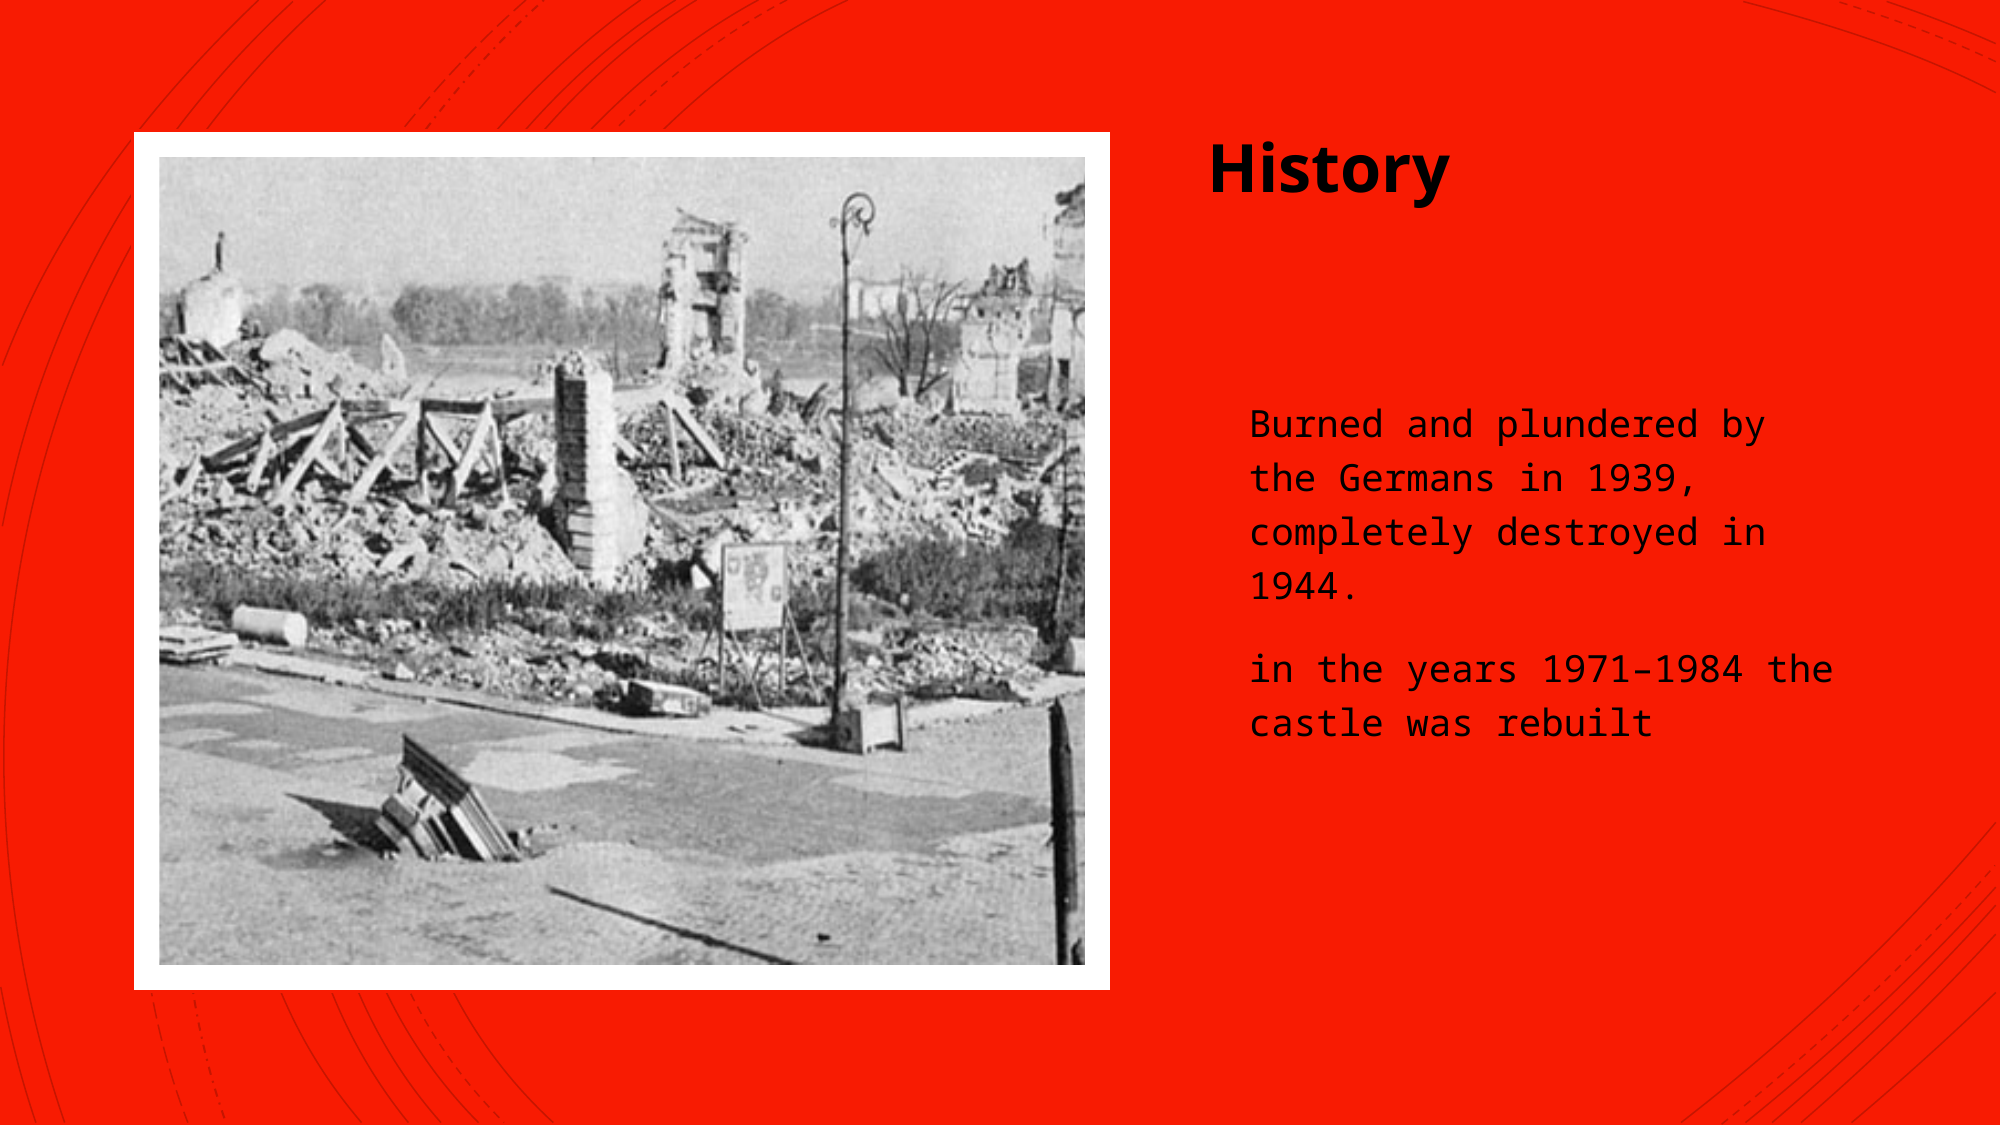

# History
Burned and plundered by the Germans in 1939, completely destroyed in 1944.
in the years 1971–1984 the castle was rebuilt